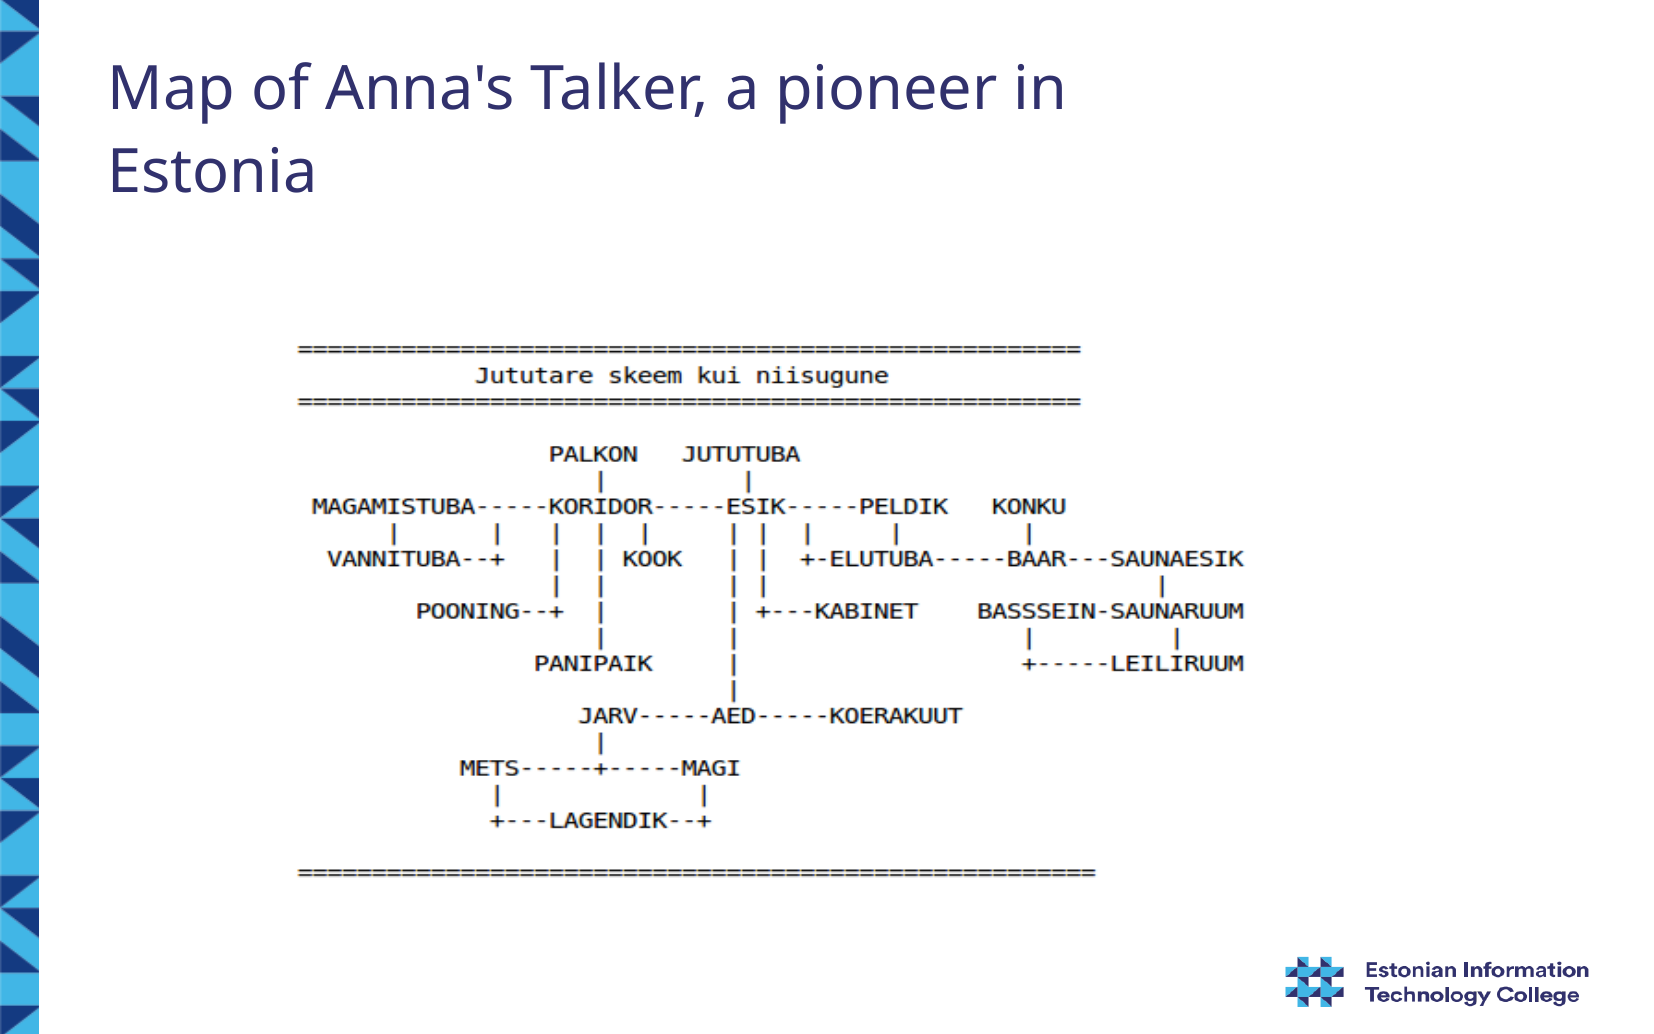

# Map of Anna's Talker, a pioneer in Estonia